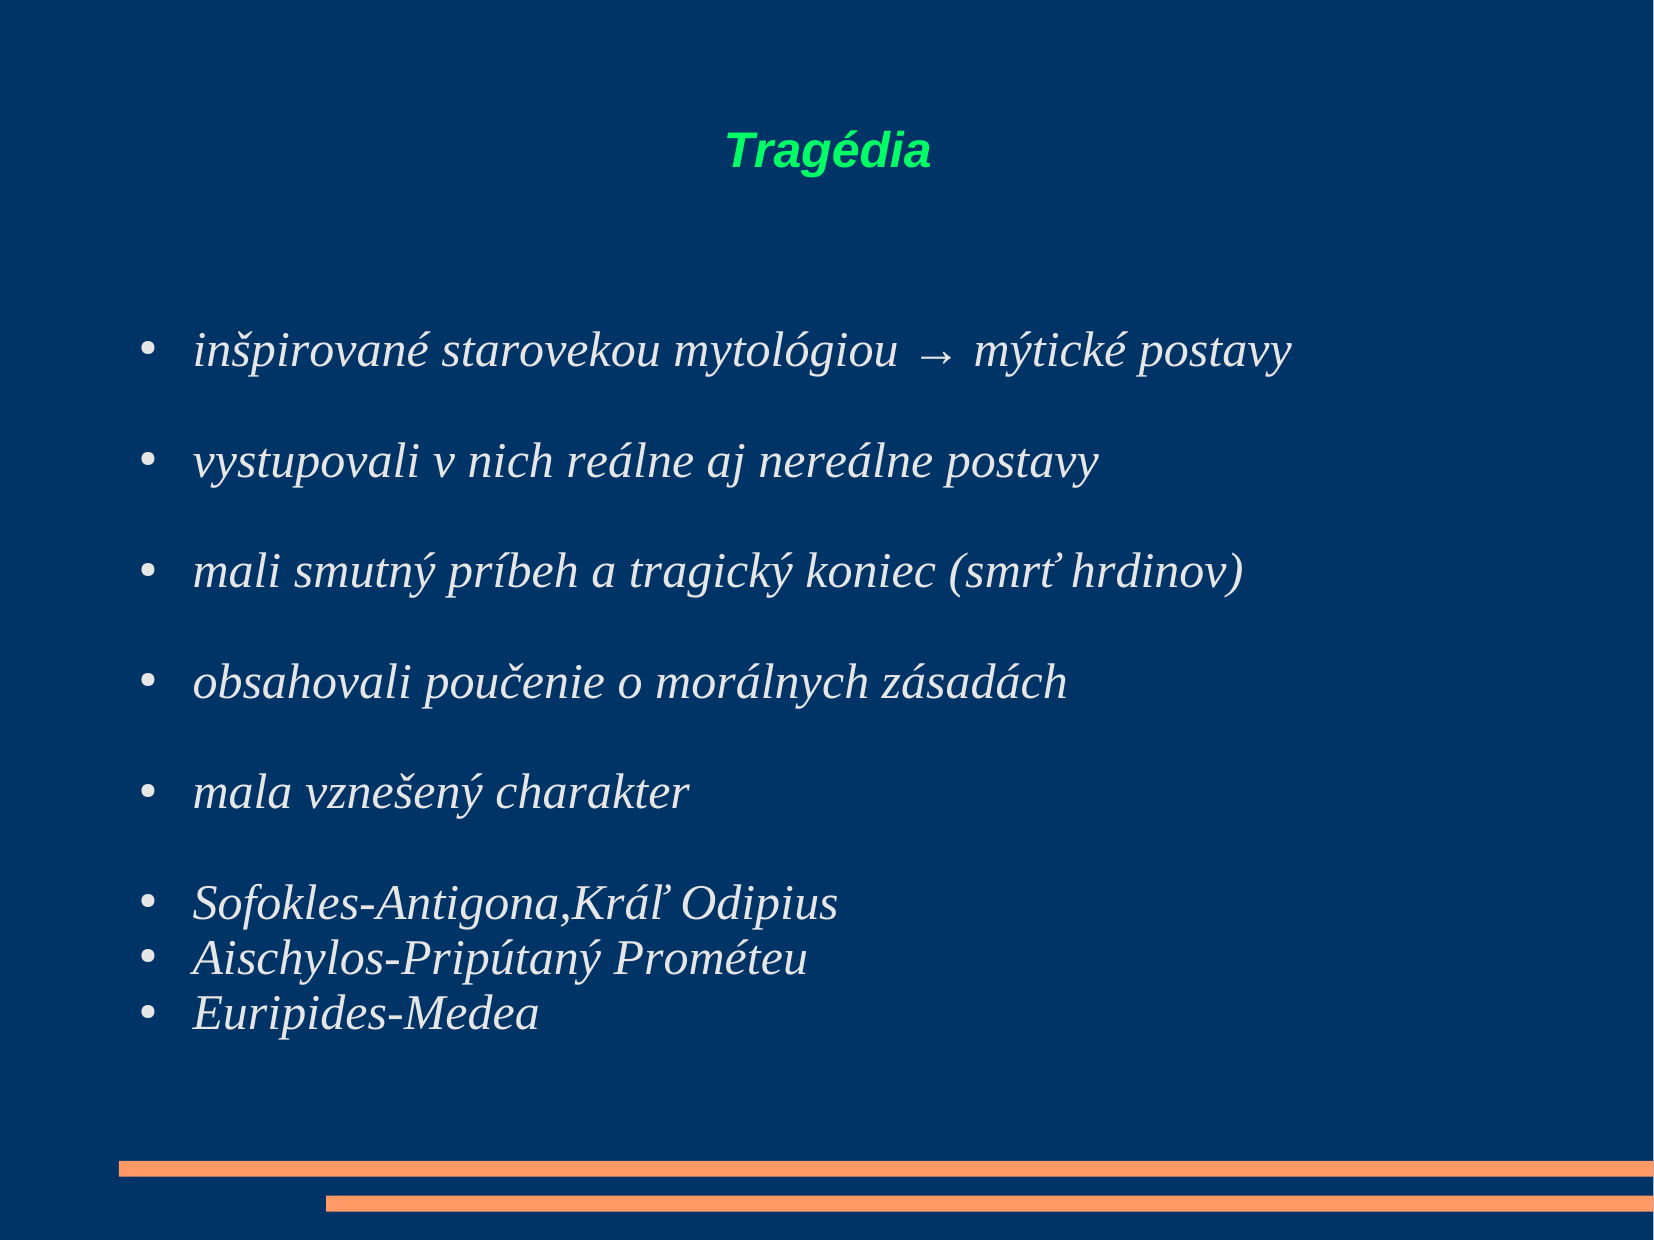

# Tragédia
inšpirované starovekou mytológiou → mýtické postavy
vystupovali v nich reálne aj nereálne postavy
mali smutný príbeh a tragický koniec (smrť hrdinov)
obsahovali poučenie o morálnych zásadách
mala vznešený charakter
Sofokles-Antigona,Kráľ Odipius
Aischylos-Pripútaný Prométeu
Euripides-Medea